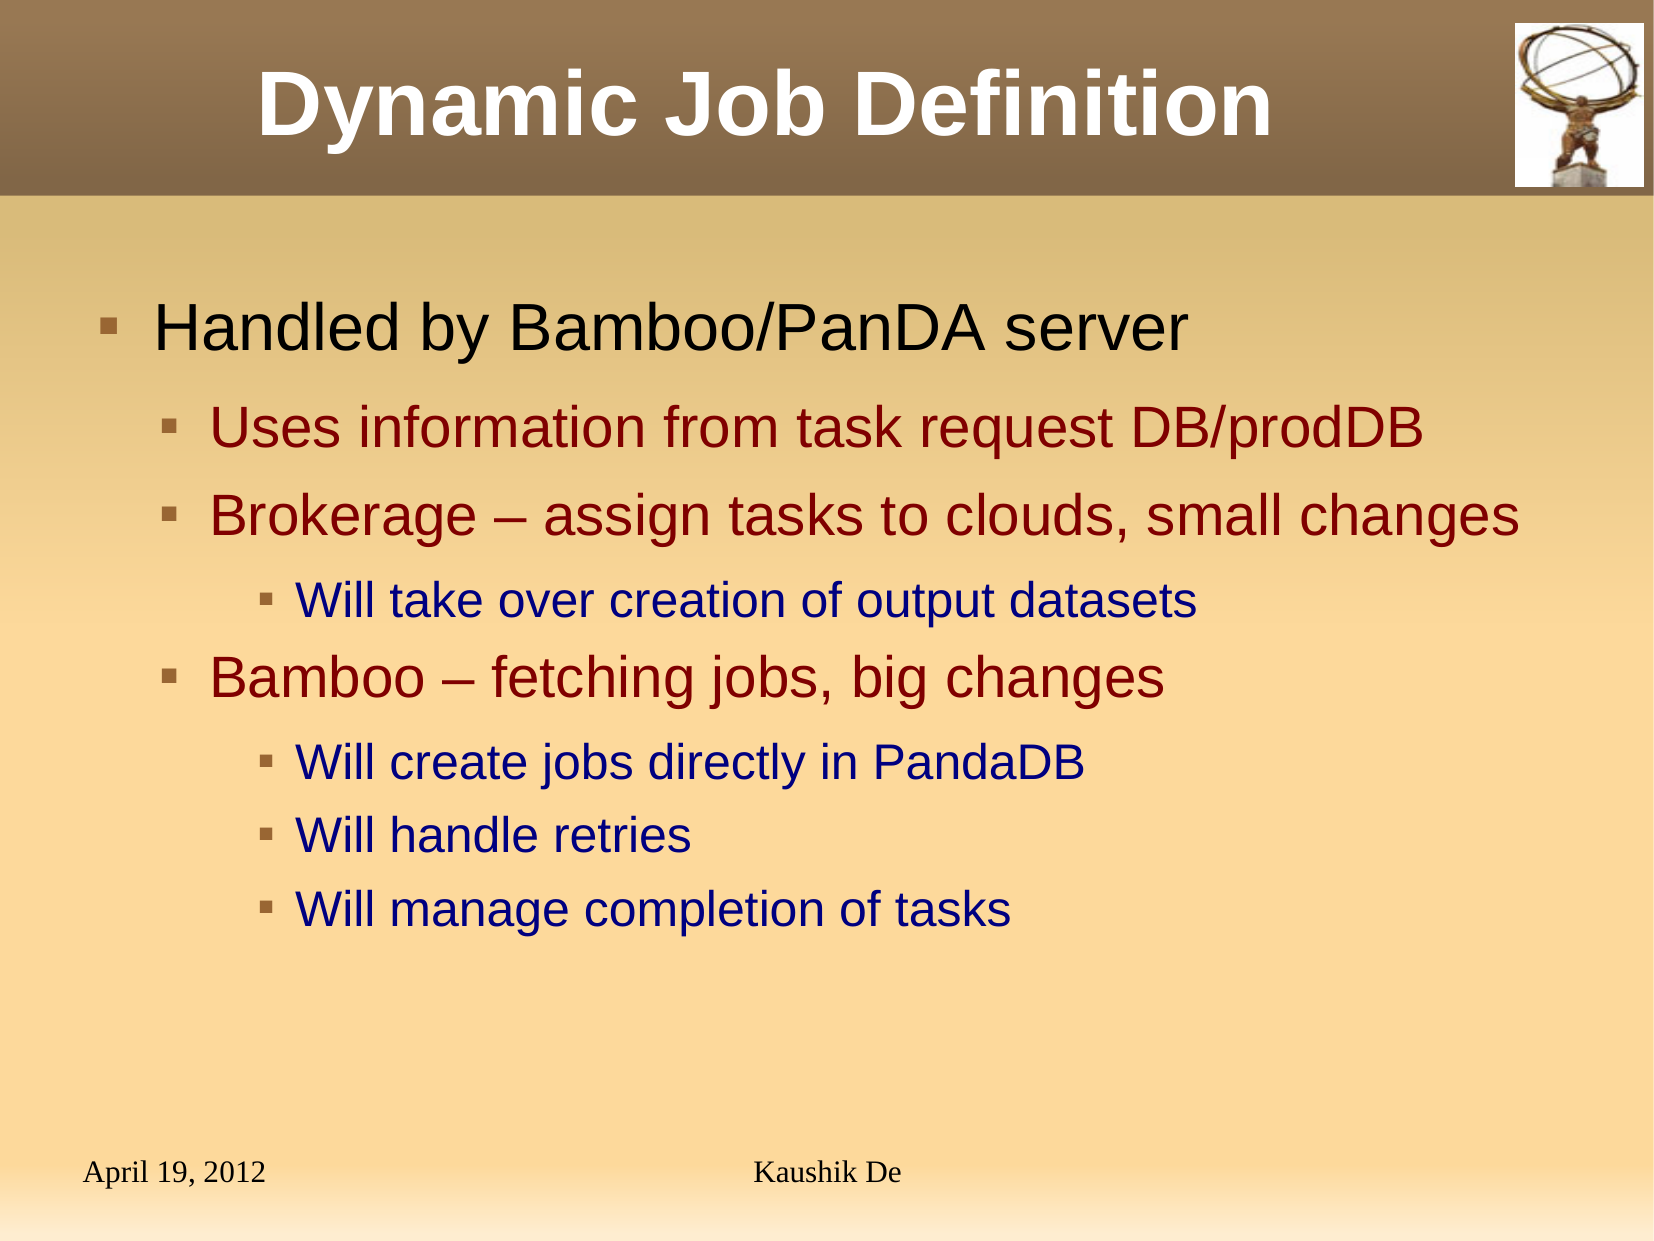

# Dynamic Job Definition
Handled by Bamboo/PanDA server
Uses information from task request DB/prodDB
Brokerage – assign tasks to clouds, small changes
Will take over creation of output datasets
Bamboo – fetching jobs, big changes
Will create jobs directly in PandaDB
Will handle retries
Will manage completion of tasks
April 19, 2012
Kaushik De